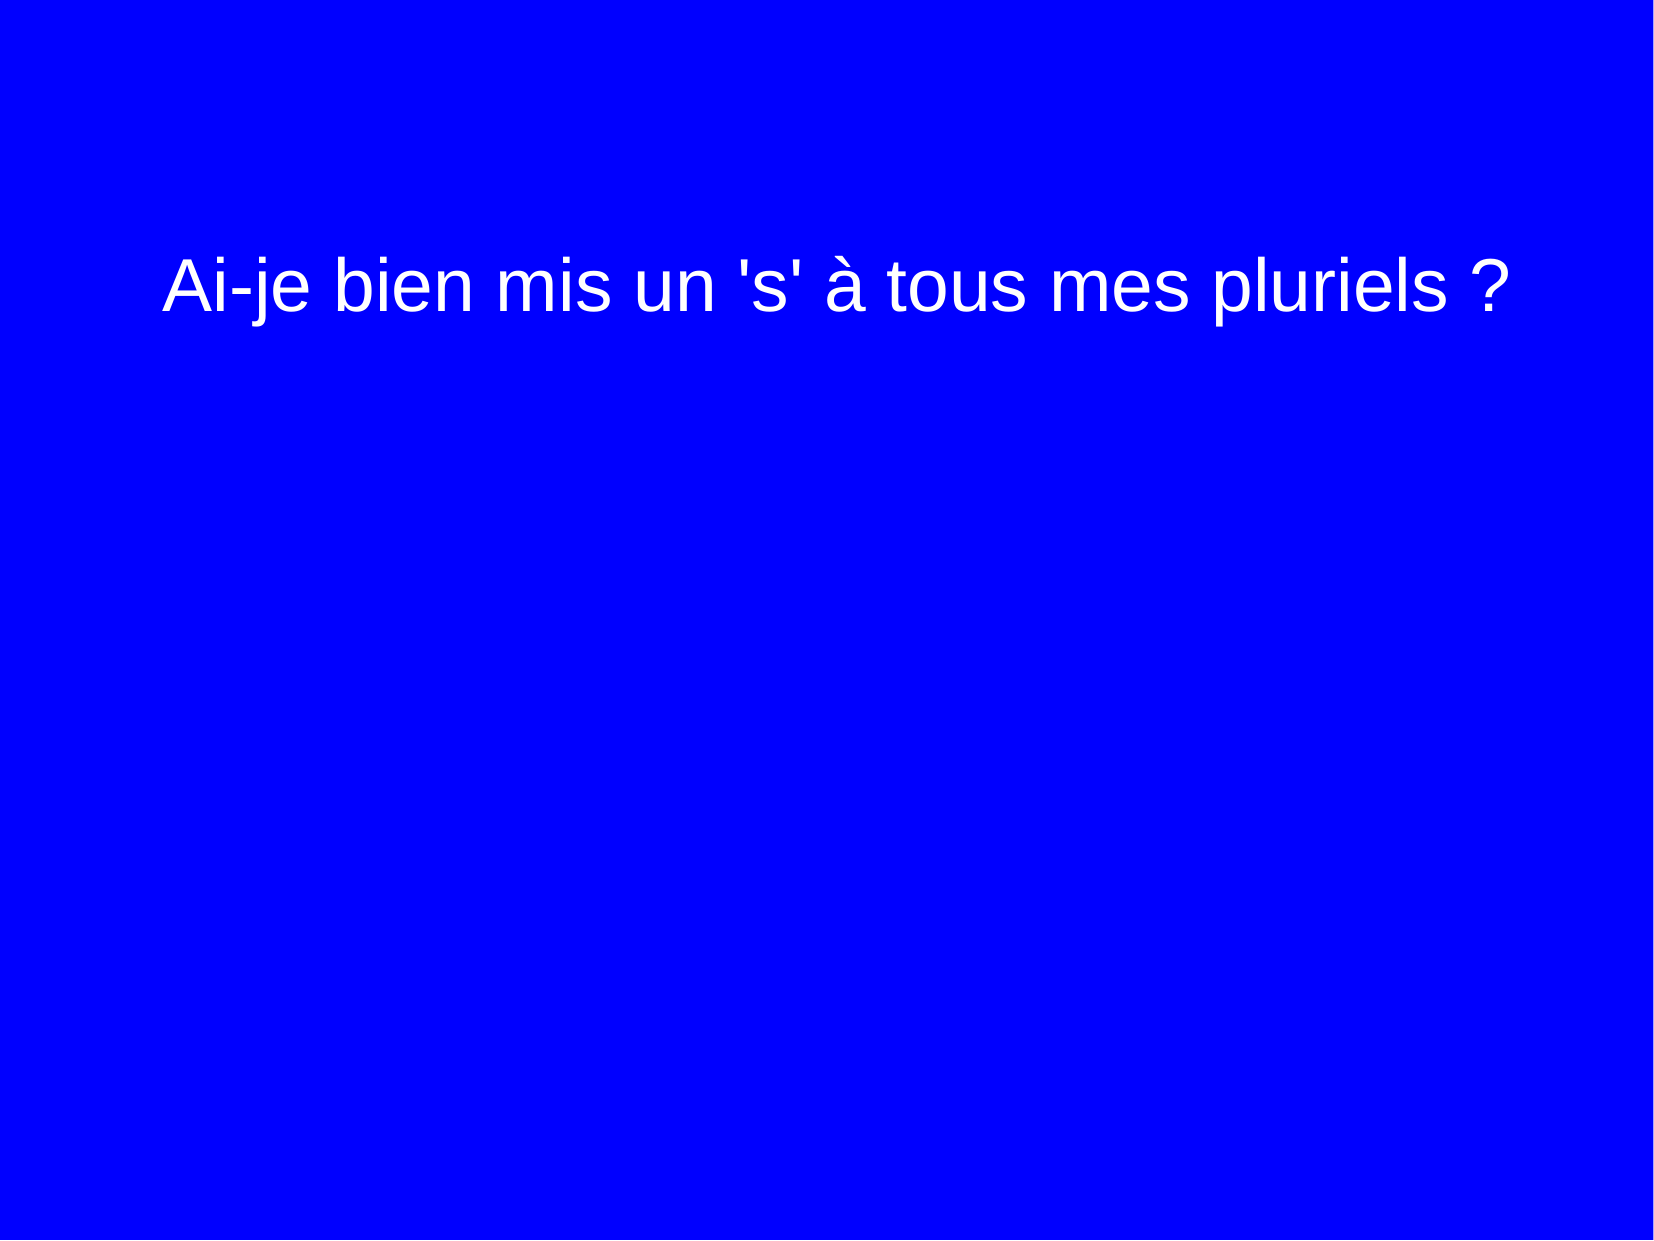

Ai-je bien mis un 's' à tous mes pluriels ?